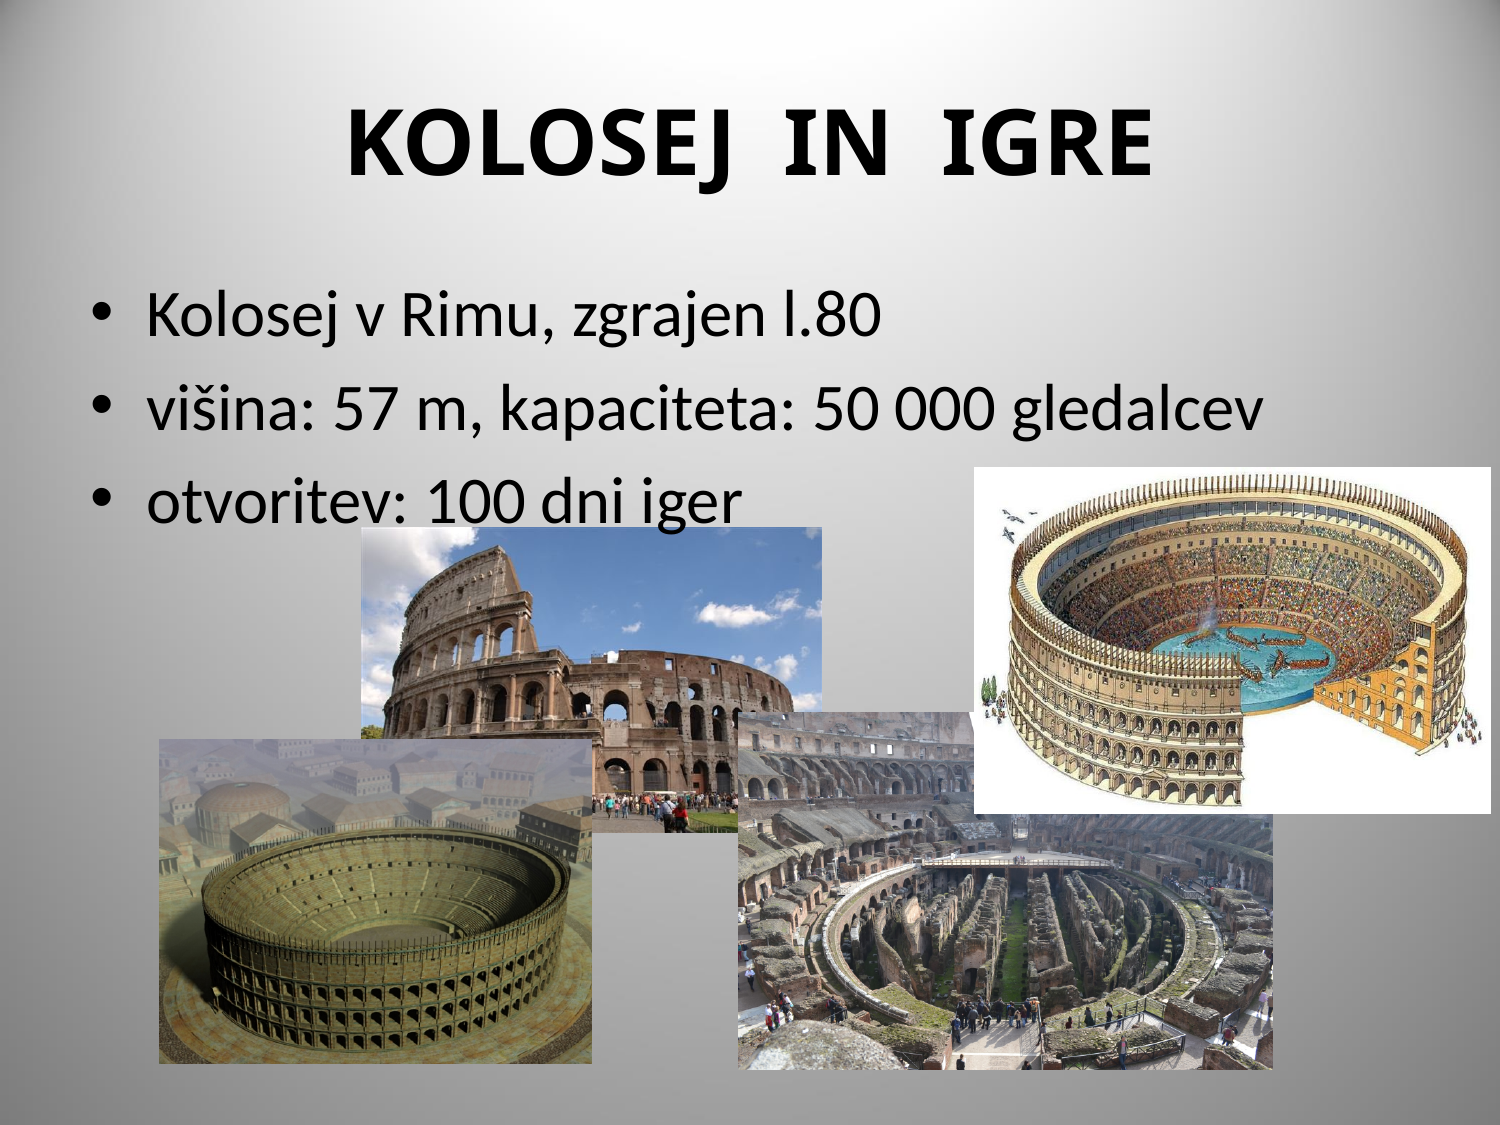

# KOLOSEJ IN IGRE
Kolosej v Rimu, zgrajen l.80
višina: 57 m, kapaciteta: 50 000 gledalcev
otvoritev: 100 dni iger